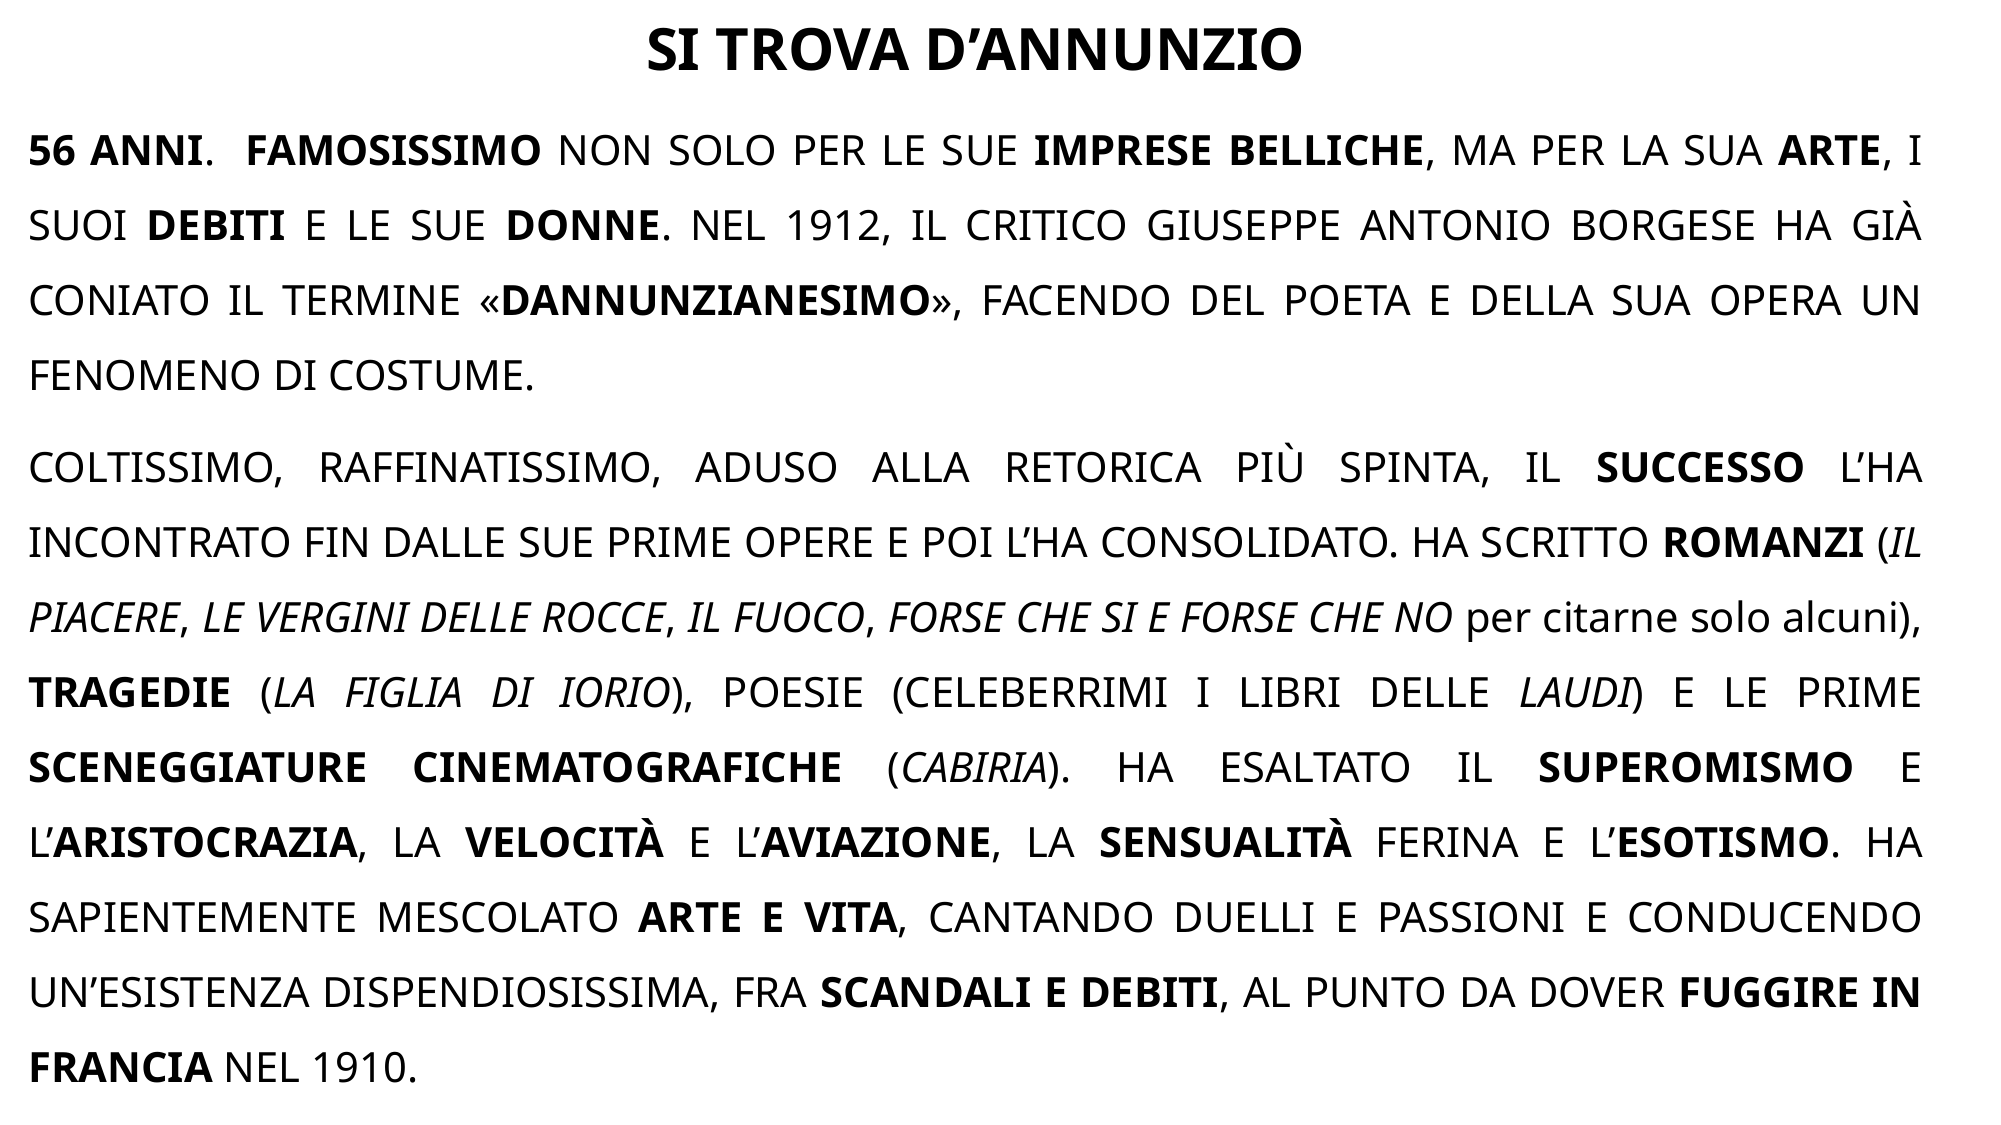

SI TROVA D’ANNUNZIO
56 ANNI. FAMOSISSIMO NON SOLO PER LE SUE IMPRESE BELLICHE, MA PER LA SUA ARTE, I SUOI DEBITI E LE SUE DONNE. NEL 1912, IL CRITICO GIUSEPPE ANTONIO BORGESE HA GIÀ CONIATO IL TERMINE «DANNUNZIANESIMO», FACENDO DEL POETA E DELLA SUA OPERA UN FENOMENO DI COSTUME.
COLTISSIMO, RAFFINATISSIMO, ADUSO ALLA RETORICA PIÙ SPINTA, IL SUCCESSO L’HA INCONTRATO FIN DALLE SUE PRIME OPERE E POI L’HA CONSOLIDATO. HA SCRITTO ROMANZI (IL PIACERE, LE VERGINI DELLE ROCCE, IL FUOCO, FORSE CHE SI E FORSE CHE NO per citarne solo alcuni), TRAGEDIE (LA FIGLIA DI IORIO), POESIE (CELEBERRIMI I LIBRI DELLE LAUDI) E LE PRIME SCENEGGIATURE CINEMATOGRAFICHE (CABIRIA). HA ESALTATO IL SUPEROMISMO E L’ARISTOCRAZIA, LA VELOCITÀ E L’AVIAZIONE, LA SENSUALITÀ FERINA E L’ESOTISMO. HA SAPIENTEMENTE MESCOLATO ARTE E VITA, CANTANDO DUELLI E PASSIONI E CONDUCENDO UN’ESISTENZA DISPENDIOSISSIMA, FRA SCANDALI E DEBITI, AL PUNTO DA DOVER FUGGIRE IN FRANCIA NEL 1910.